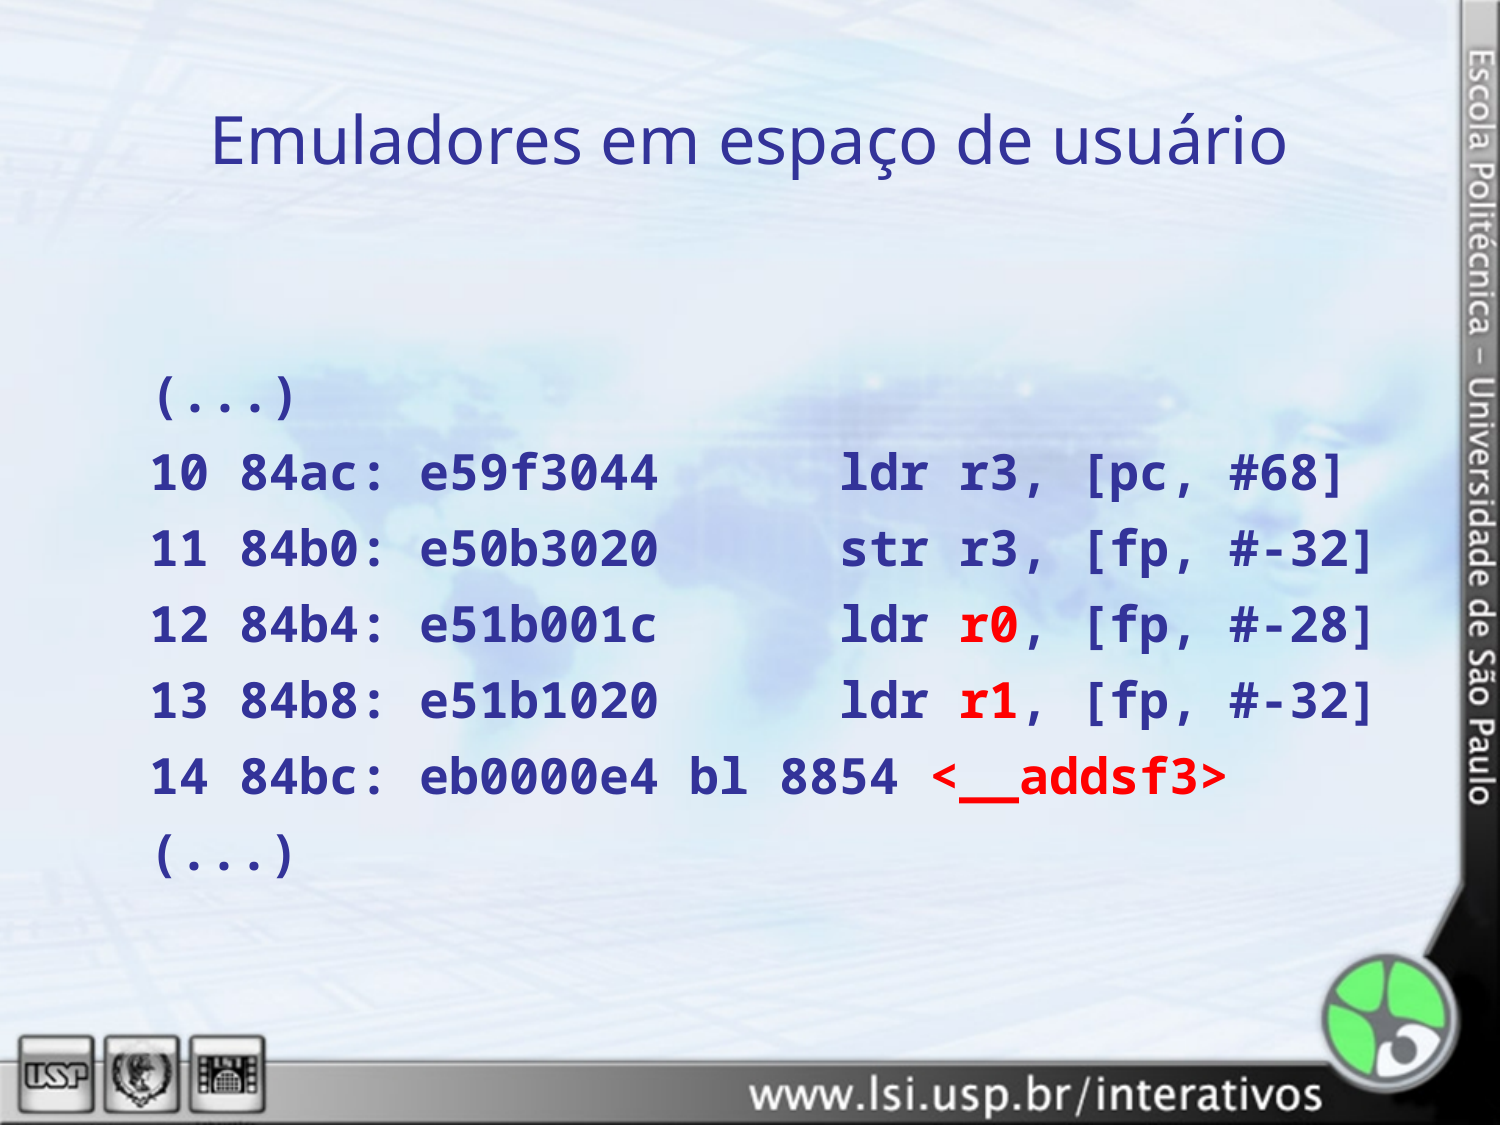

# Emuladores em espaço de usuário
 (...)
 10 84ac: e59f3044 	ldr r3, [pc, #68]
 11 84b0: e50b3020 	str r3, [fp, #-32]
 12 84b4: e51b001c 	ldr r0, [fp, #-28]
 13 84b8: e51b1020 	ldr r1, [fp, #-32]
 14 84bc: eb0000e4	bl 8854 <__addsf3>
 (...)